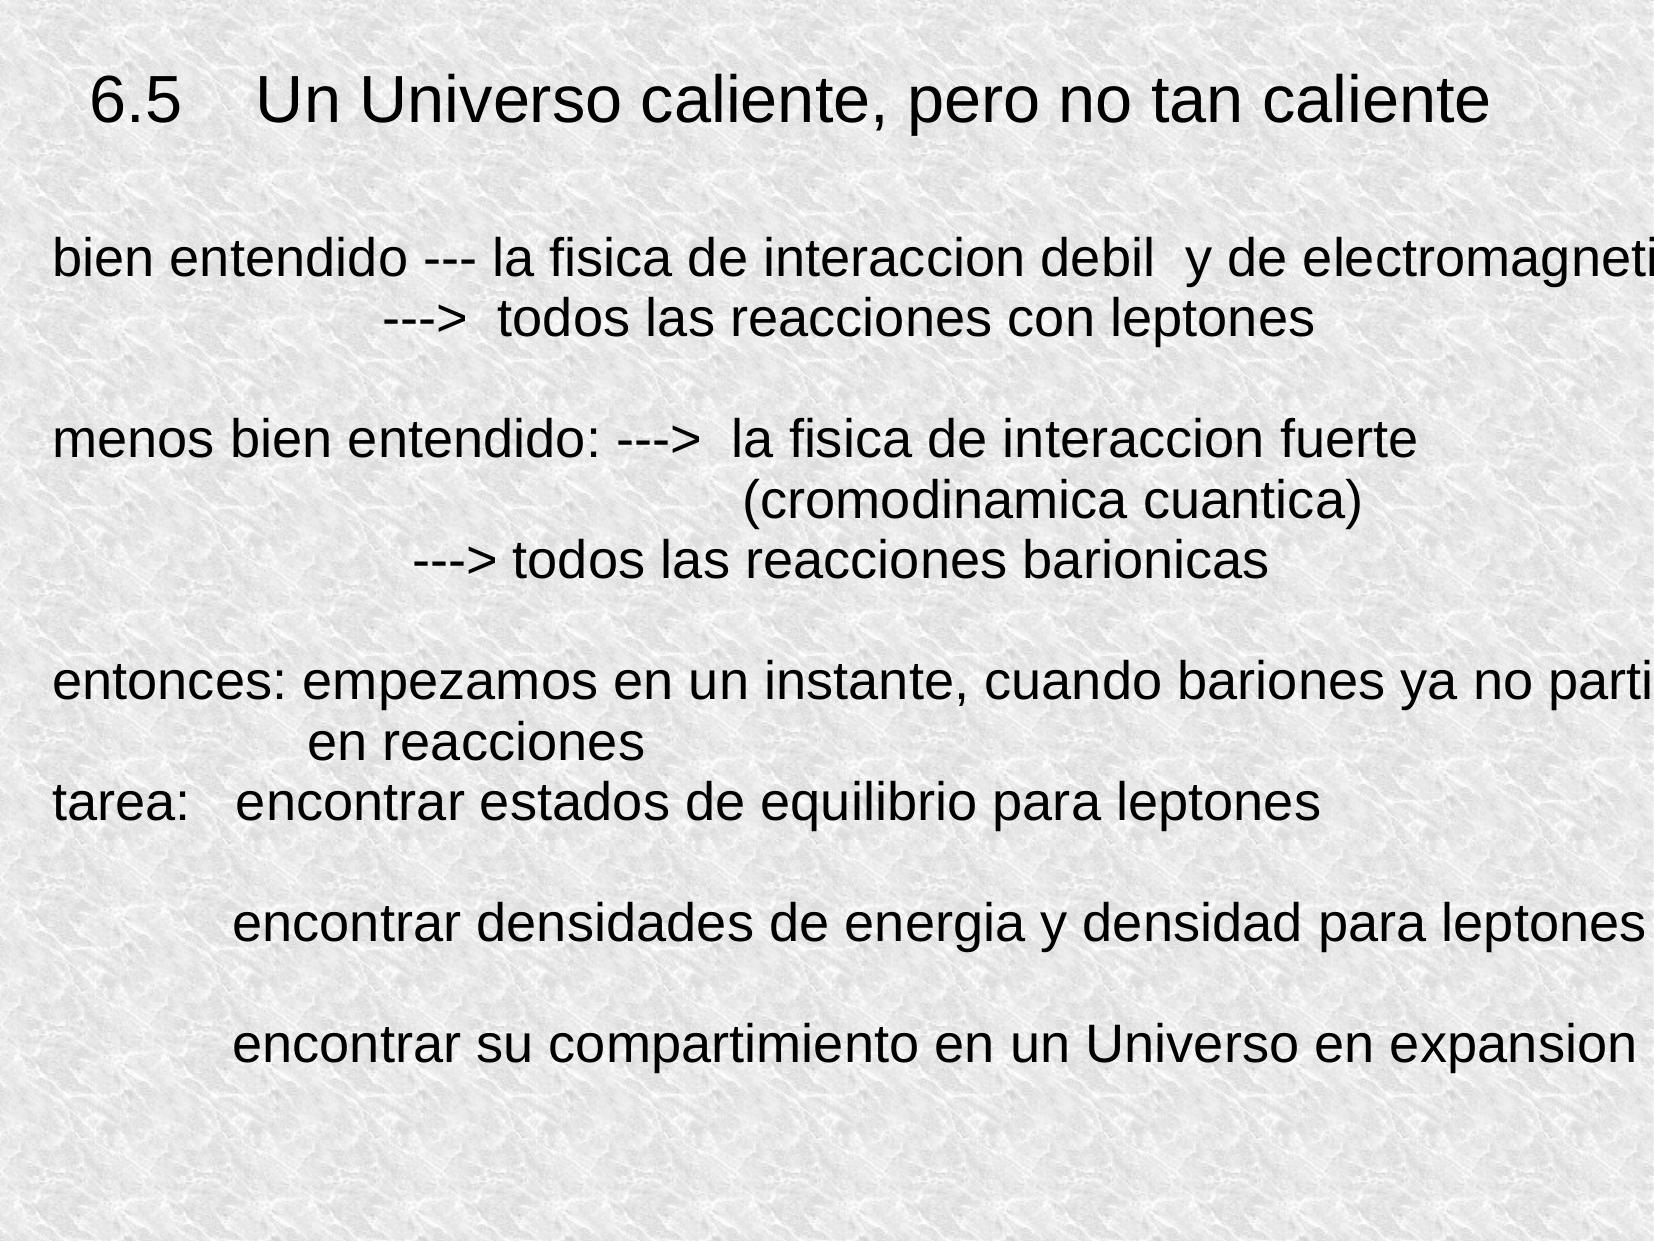

6.5 Un Universo caliente, pero no tan caliente
bien entendido --- la fisica de interaccion debil y de electromagnetismo
 ---> todos las reacciones con leptones
menos bien entendido: ---> la fisica de interaccion fuerte
 (cromodinamica cuantica)
 ---> todos las reacciones barionicas
entonces: empezamos en un instante, cuando bariones ya no participaron
 en reacciones
tarea: encontrar estados de equilibrio para leptones
 encontrar densidades de energia y densidad para leptones
 encontrar su compartimiento en un Universo en expansion